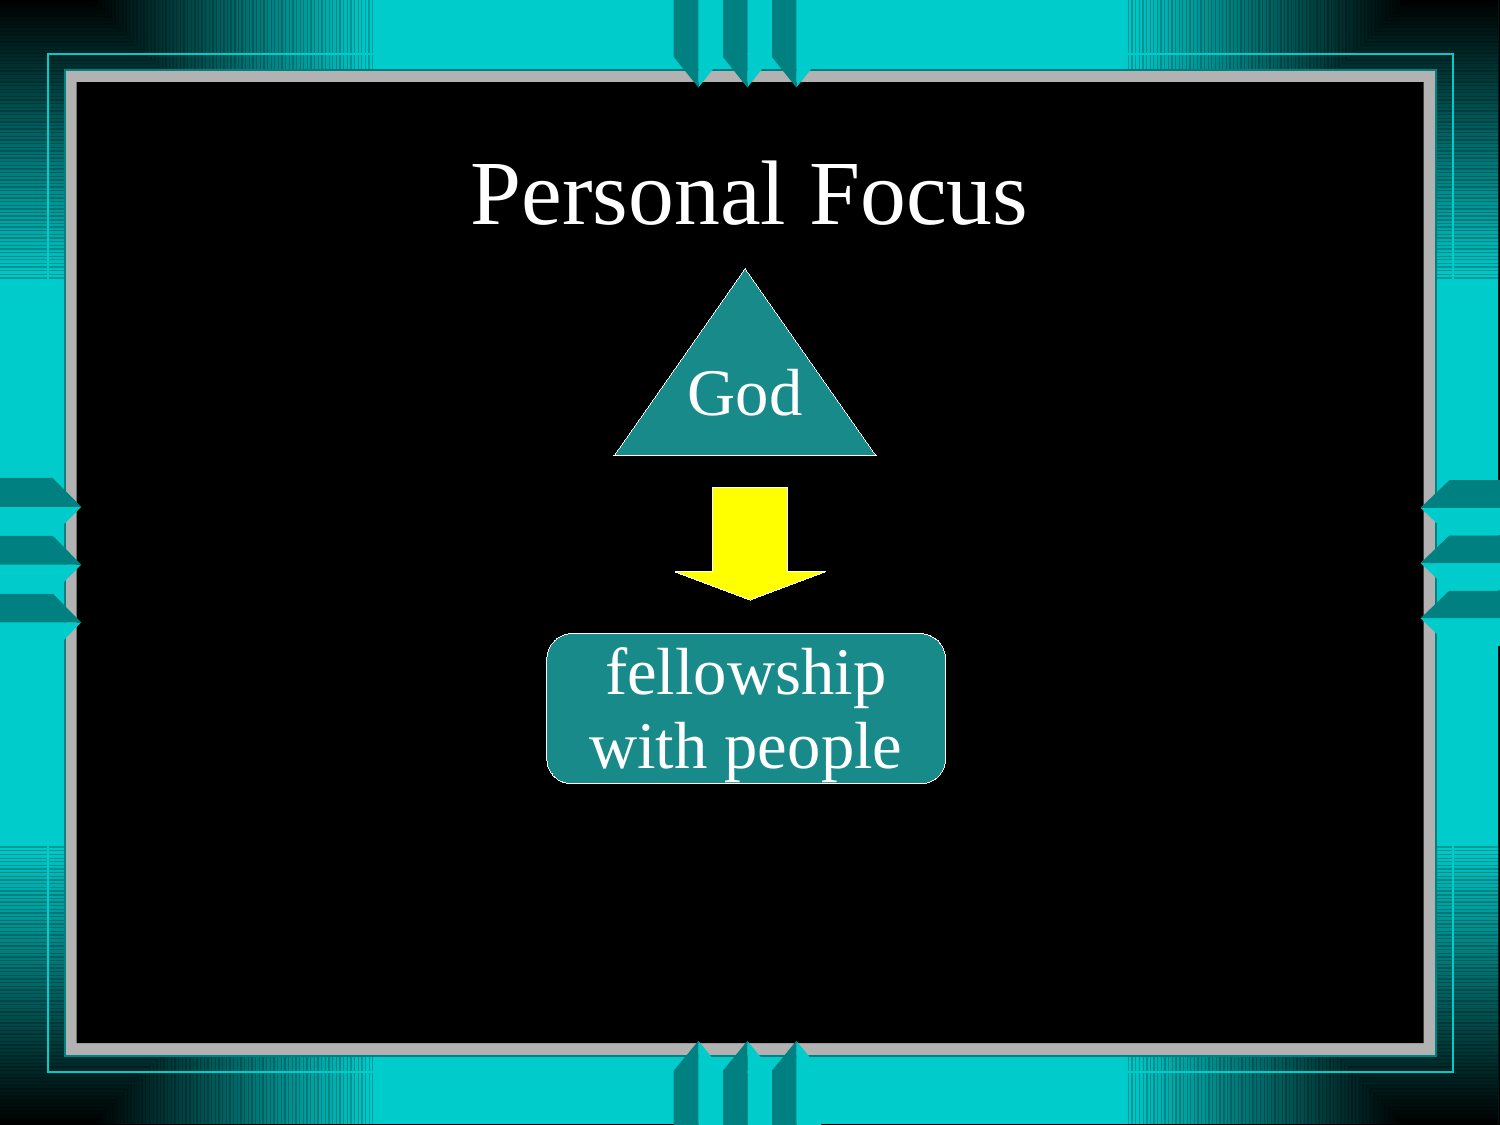

# Personal Focus
God
fellowship
with people